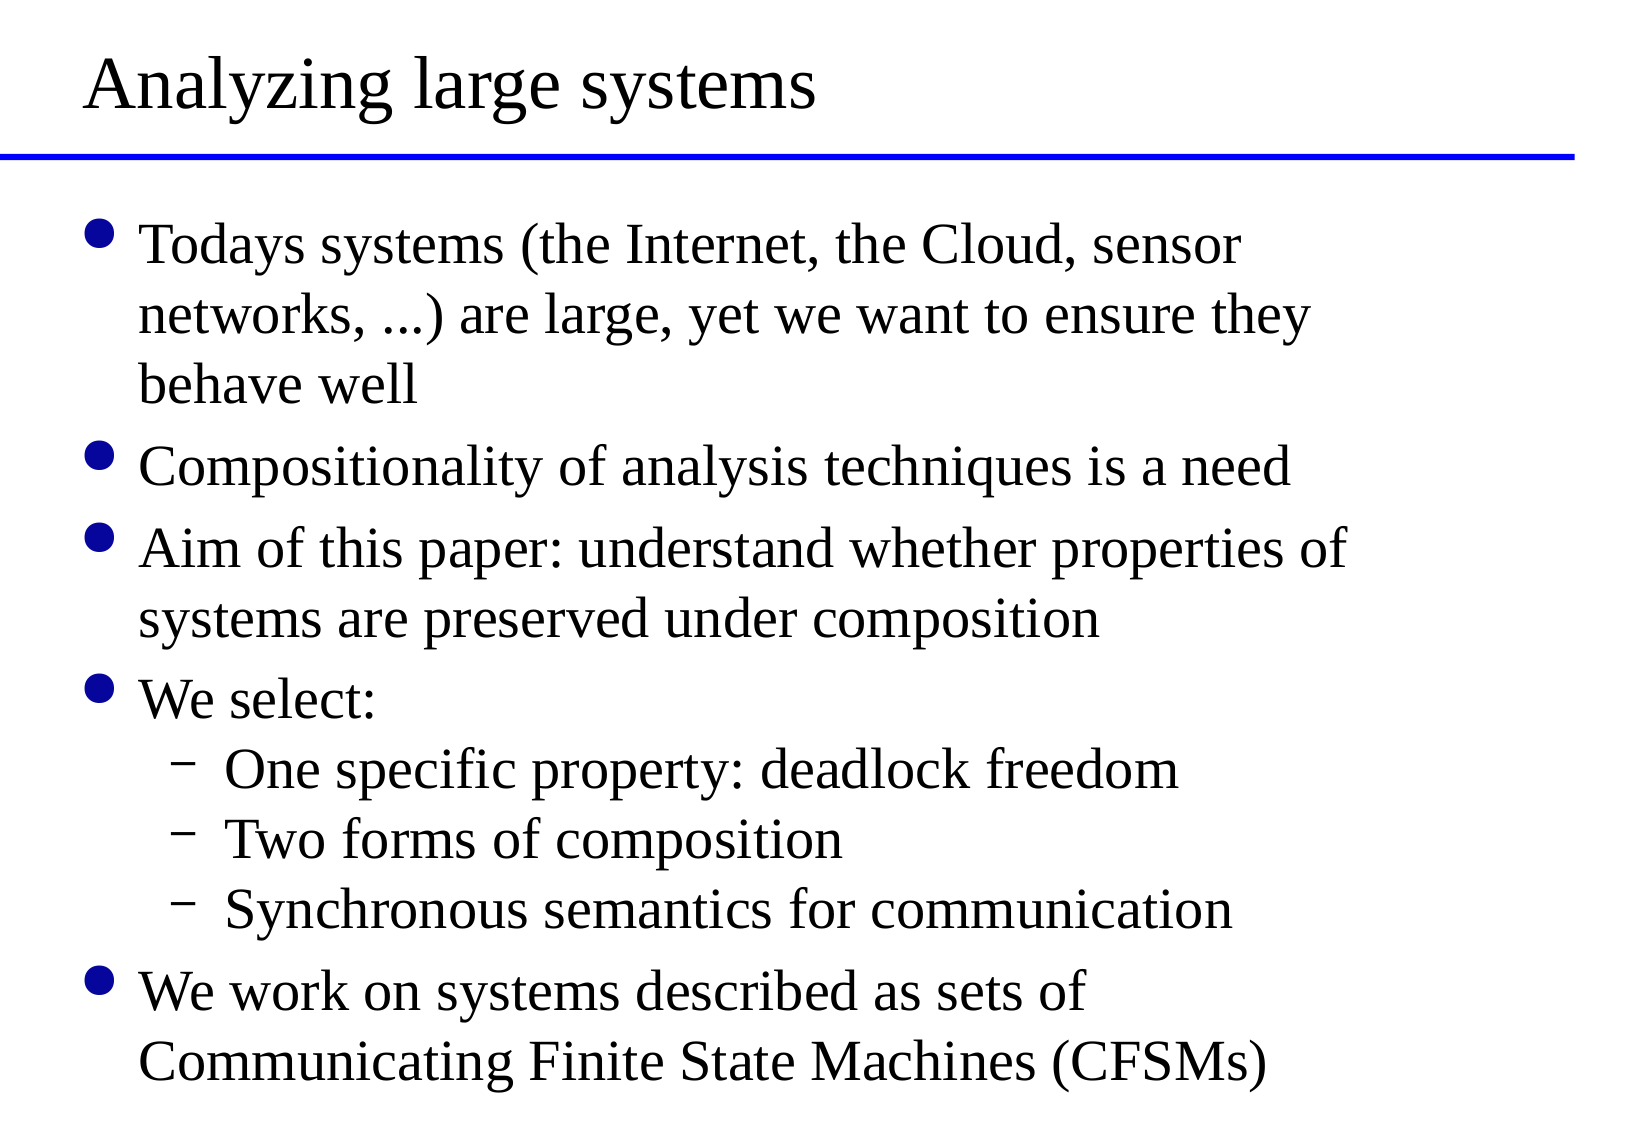

# Analyzing large systems
Todays systems (the Internet, the Cloud, sensor networks, ...) are large, yet we want to ensure they behave well
Compositionality of analysis techniques is a need
Aim of this paper: understand whether properties of systems are preserved under composition
We select:
One specific property: deadlock freedom
Two forms of composition
Synchronous semantics for communication
We work on systems described as sets of Communicating Finite State Machines (CFSMs)